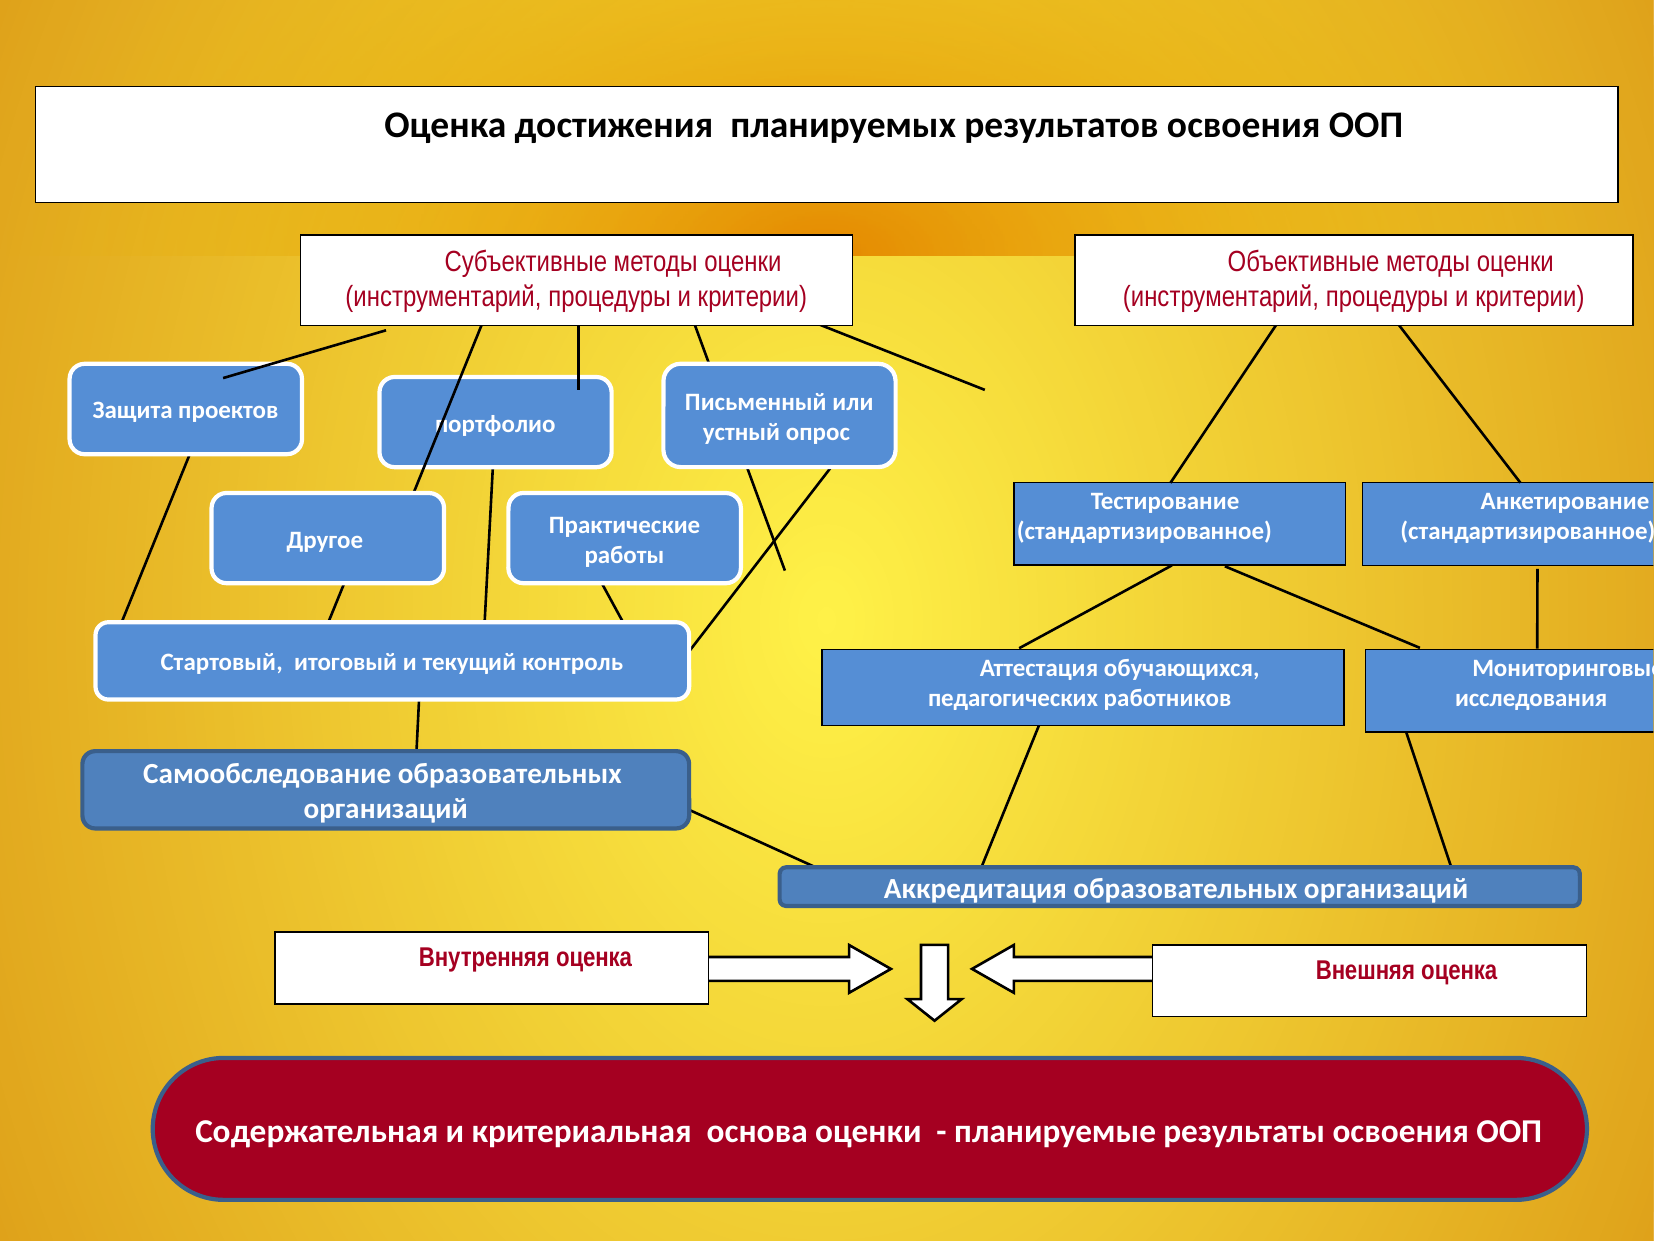

#
Субъективные методы оценки (инструментарий, процедуры и критерии)
Объективные методы оценки (инструментарий, процедуры и критерии)
Тестирование (стандартизированное)
Анкетирование (стандартизированное)
Мониторинговые исследования
Аттестация обучающихся, педагогических работников
Внутренняя оценка
Внешняя оценка
Оценка достижения планируемых результатов освоения ООП
Защита проектов
Письменный или устный опрос
портфолио
Другое
Практические работы
Стартовый, итоговый и текущий контроль
Самообследование образовательных организаций
Аккредитация образовательных организаций
Содержательная и критериальная основа оценки - планируемые результаты освоения ООП